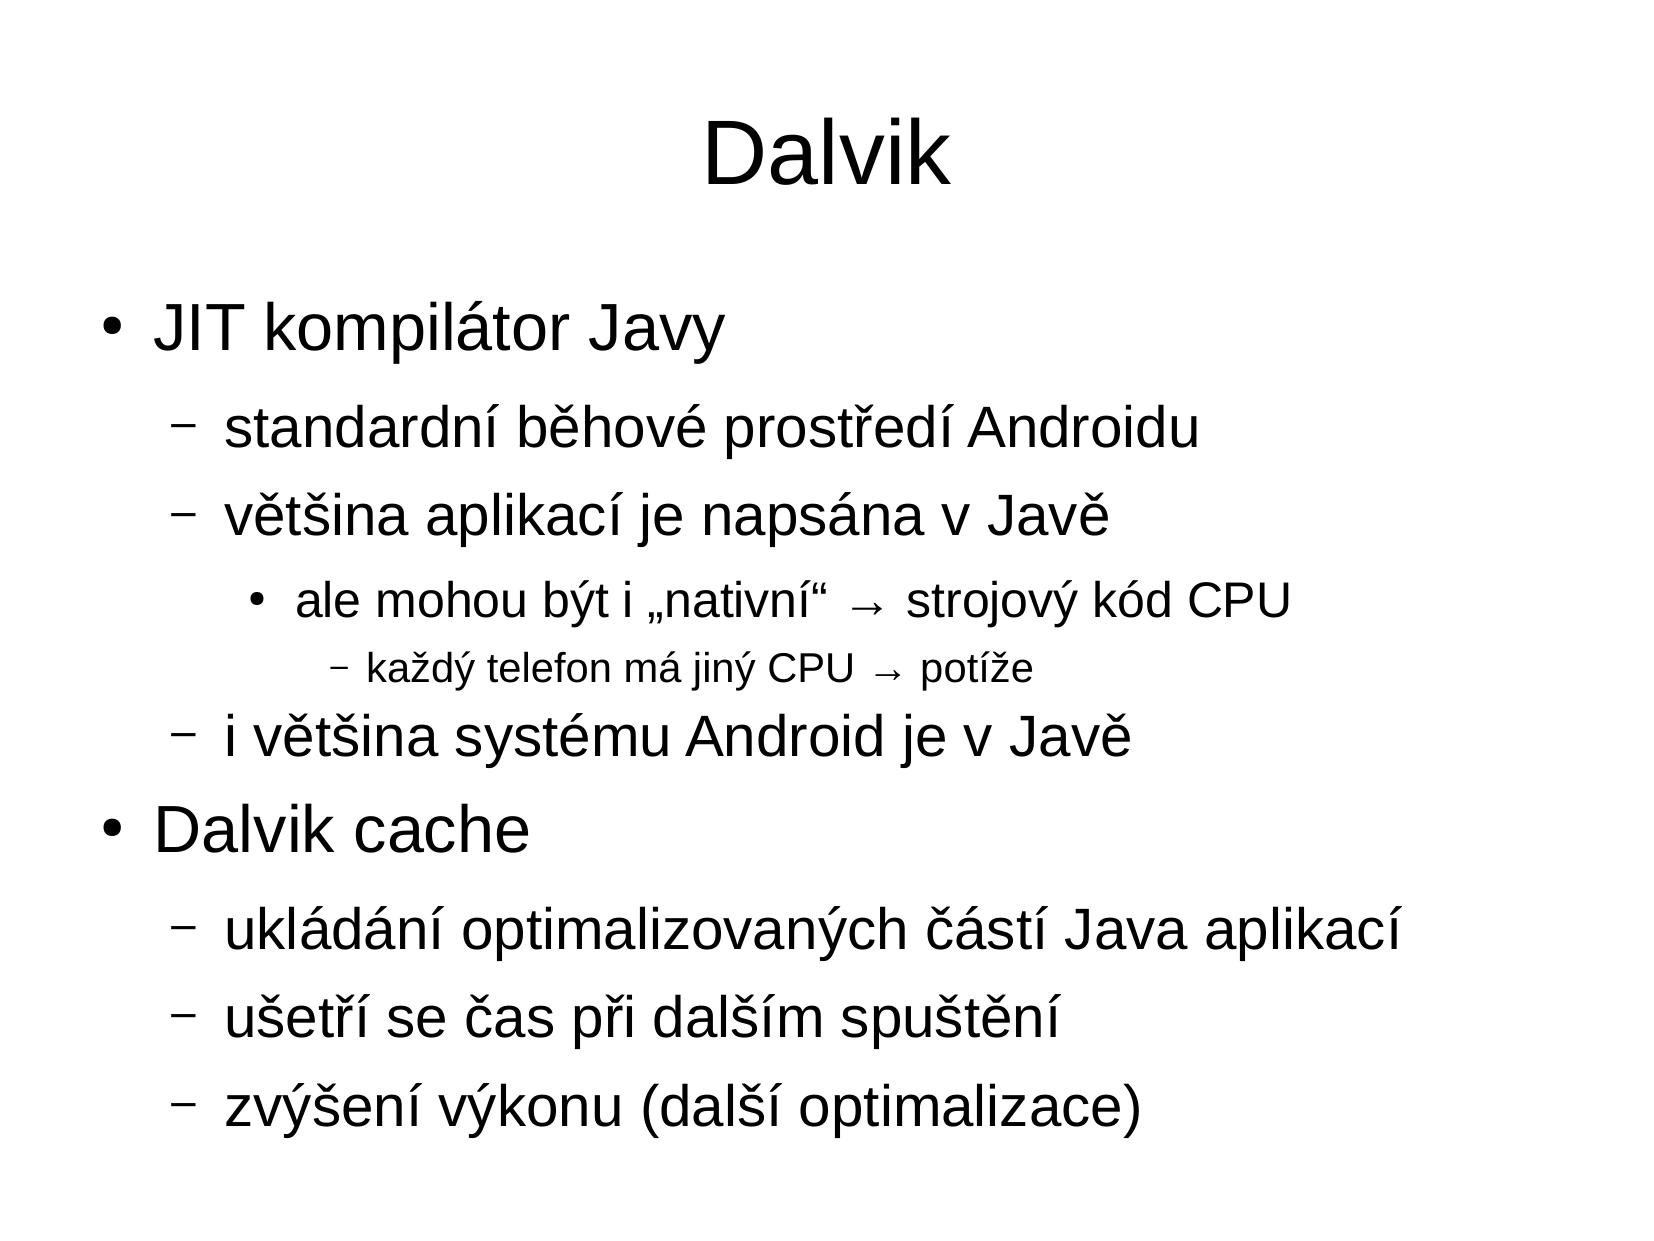

# Dalvik
JIT kompilátor Javy
standardní běhové prostředí Androidu
většina aplikací je napsána v Javě
ale mohou být i „nativní“ → strojový kód CPU
každý telefon má jiný CPU → potíže
i většina systému Android je v Javě
Dalvik cache
ukládání optimalizovaných částí Java aplikací
ušetří se čas při dalším spuštění
zvýšení výkonu (další optimalizace)